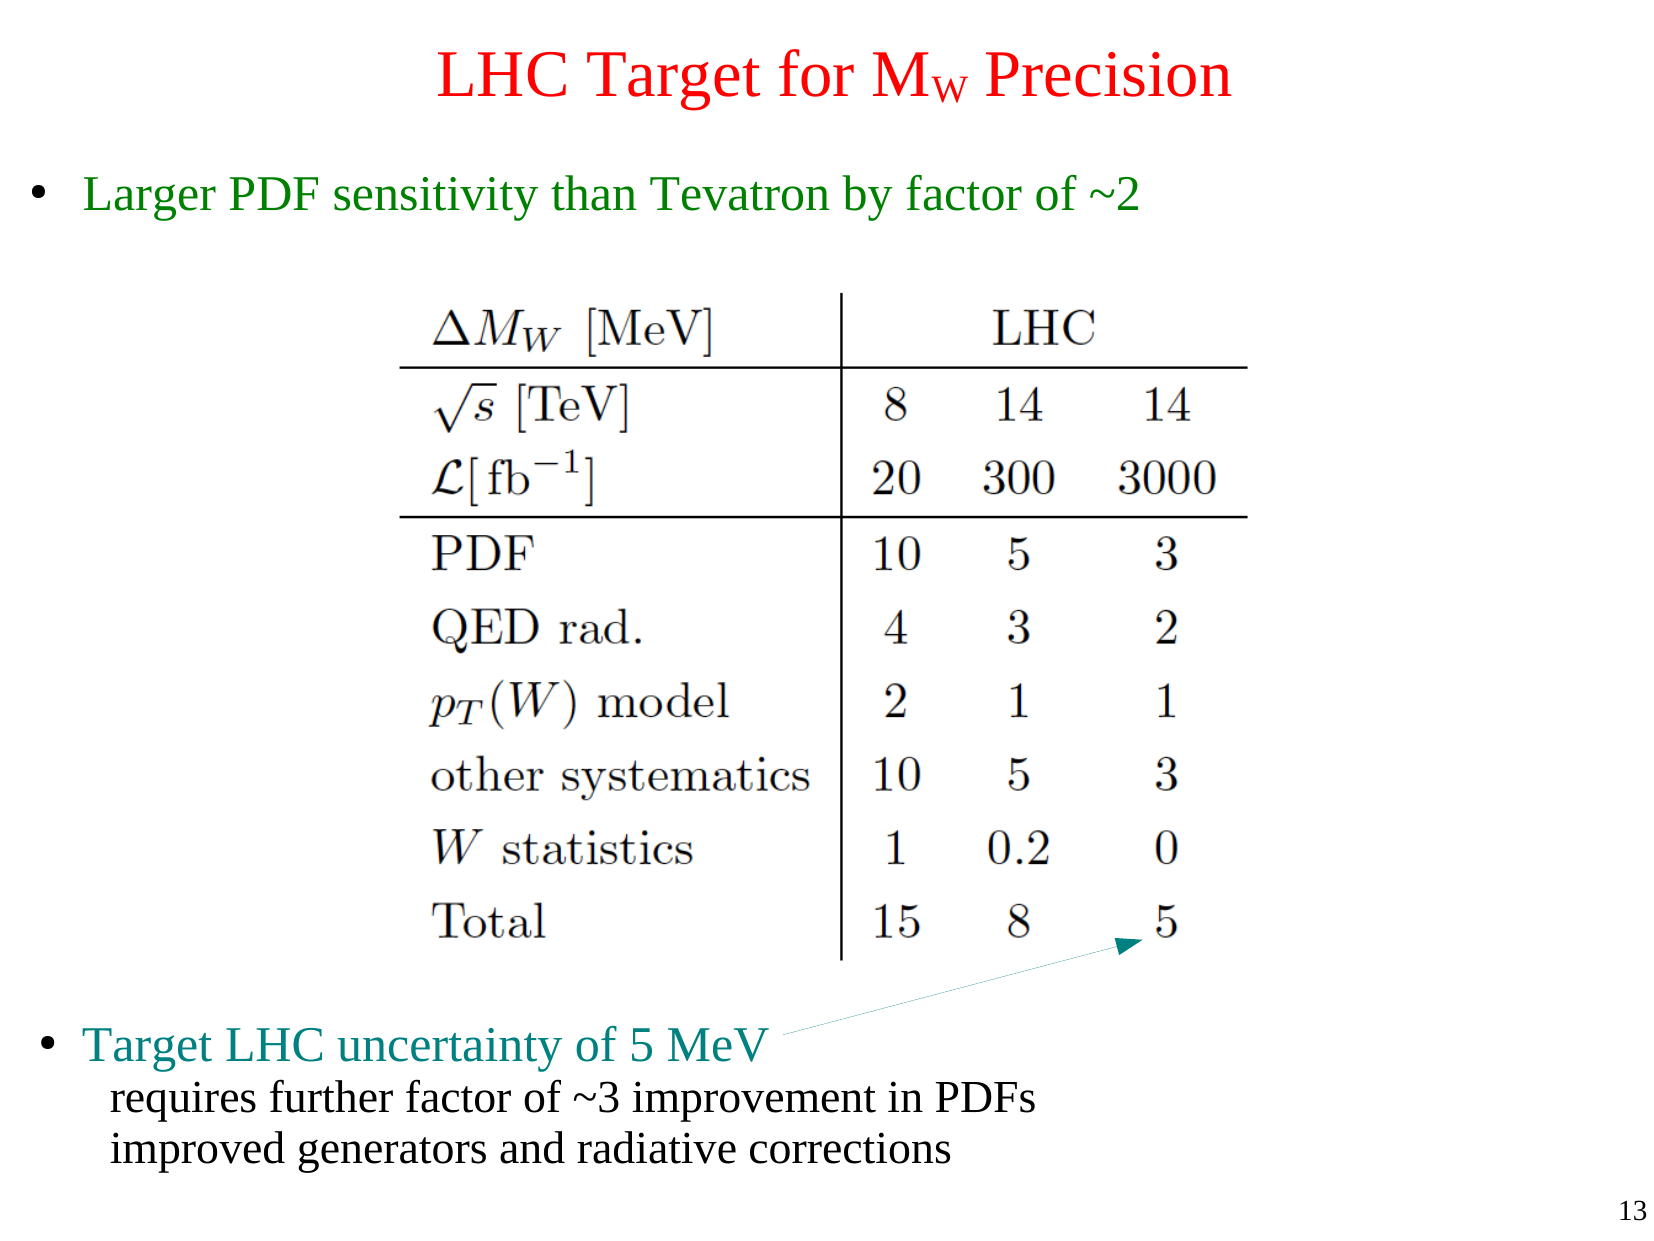

# LHC Target for MW Precision
Larger PDF sensitivity than Tevatron by factor of ~2
 Target LHC uncertainty of 5 MeV
requires further factor of ~3 improvement in PDFs
improved generators and radiative corrections
13